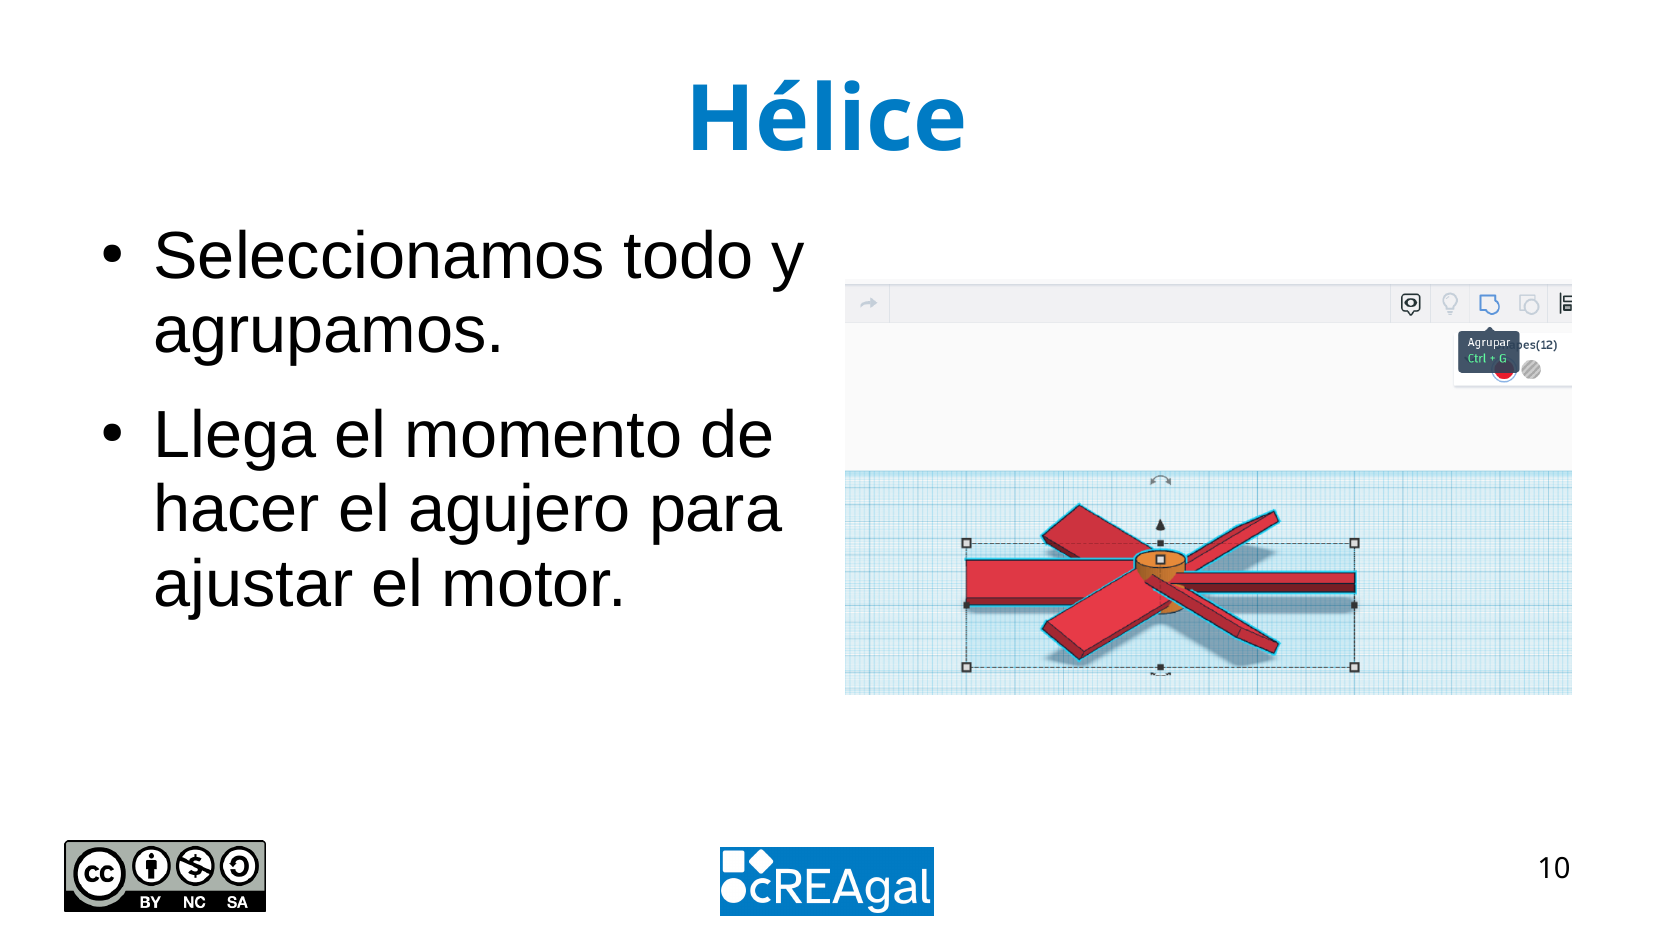

# Hélice
Seleccionamos todo y agrupamos.
Llega el momento de hacer el agujero para ajustar el motor.
10